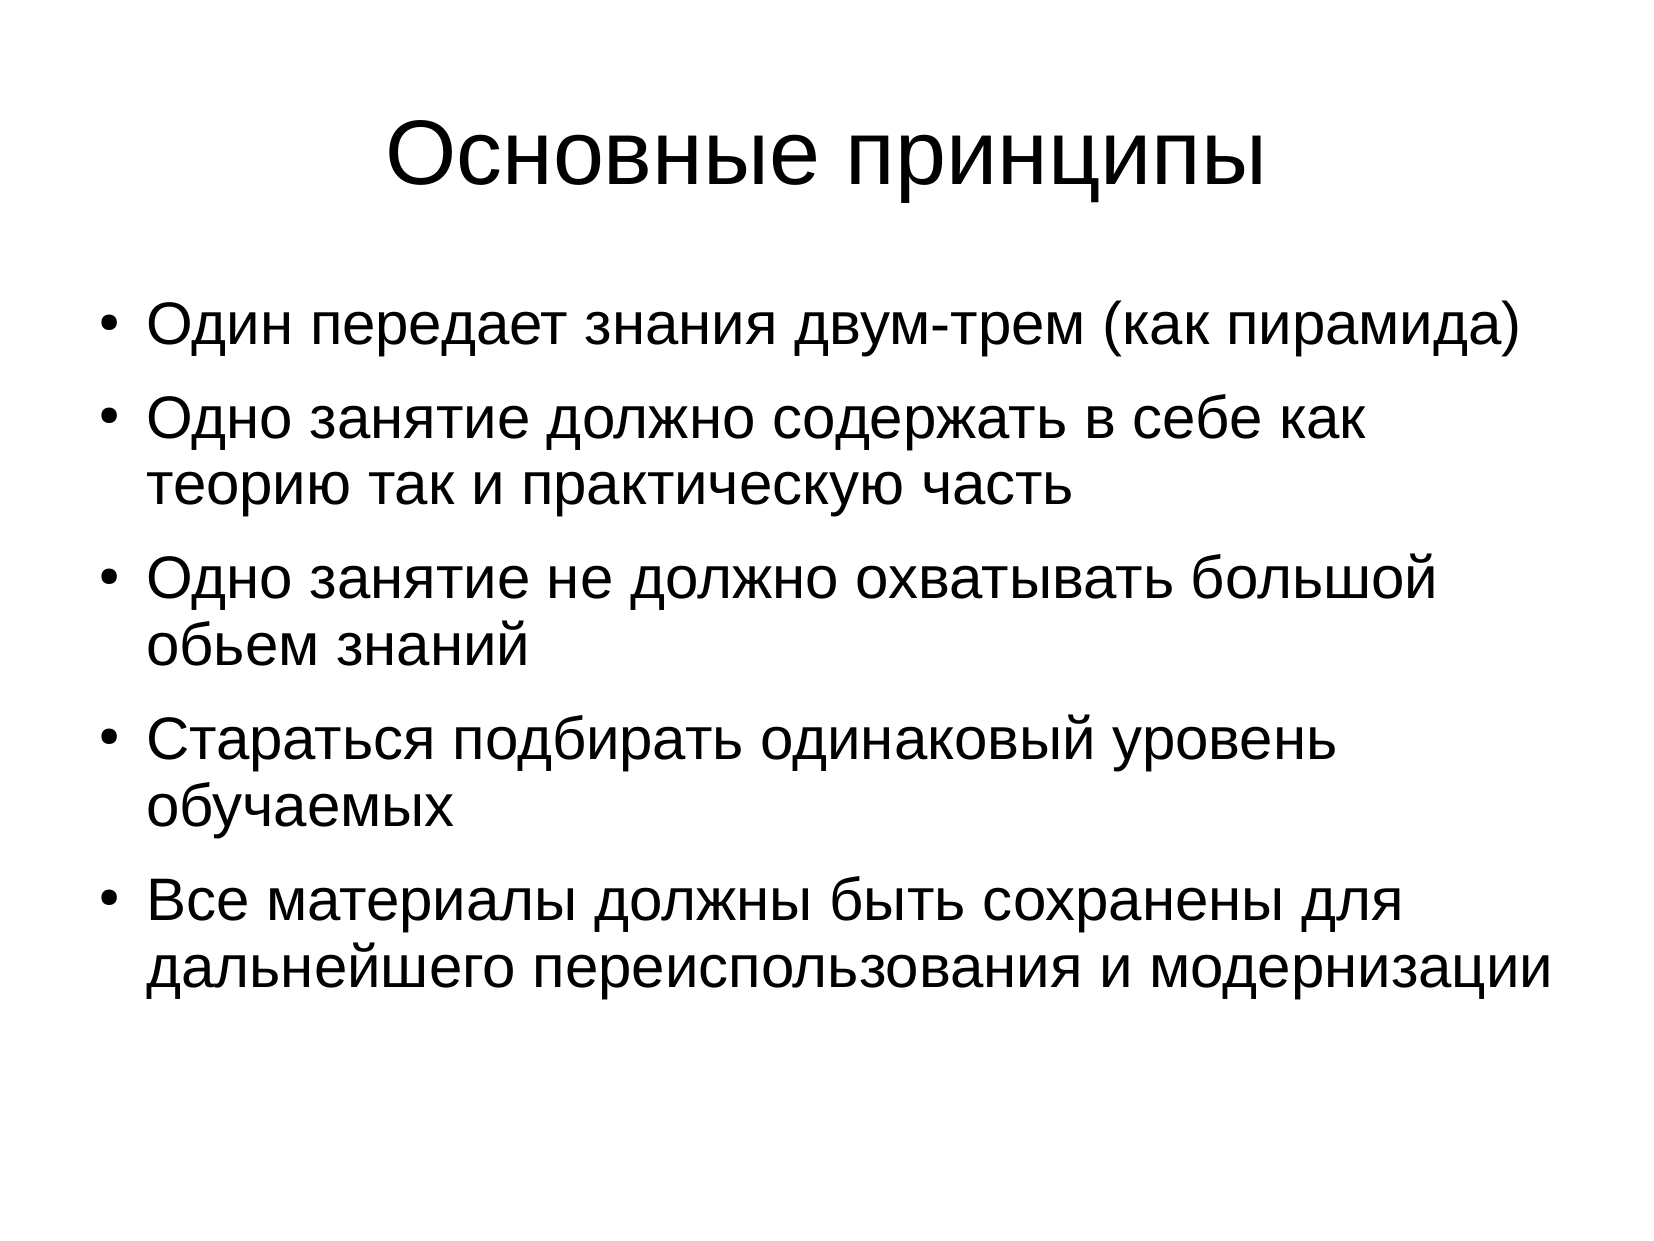

# Основные принципы
Один передает знания двум-трем (как пирамида)
Одно занятие должно содержать в себе как теорию так и практическую часть
Одно занятие не должно охватывать большой обьем знаний
Стараться подбирать одинаковый уровень обучаемых
Все материалы должны быть сохранены для дальнейшего переиспользования и модернизации